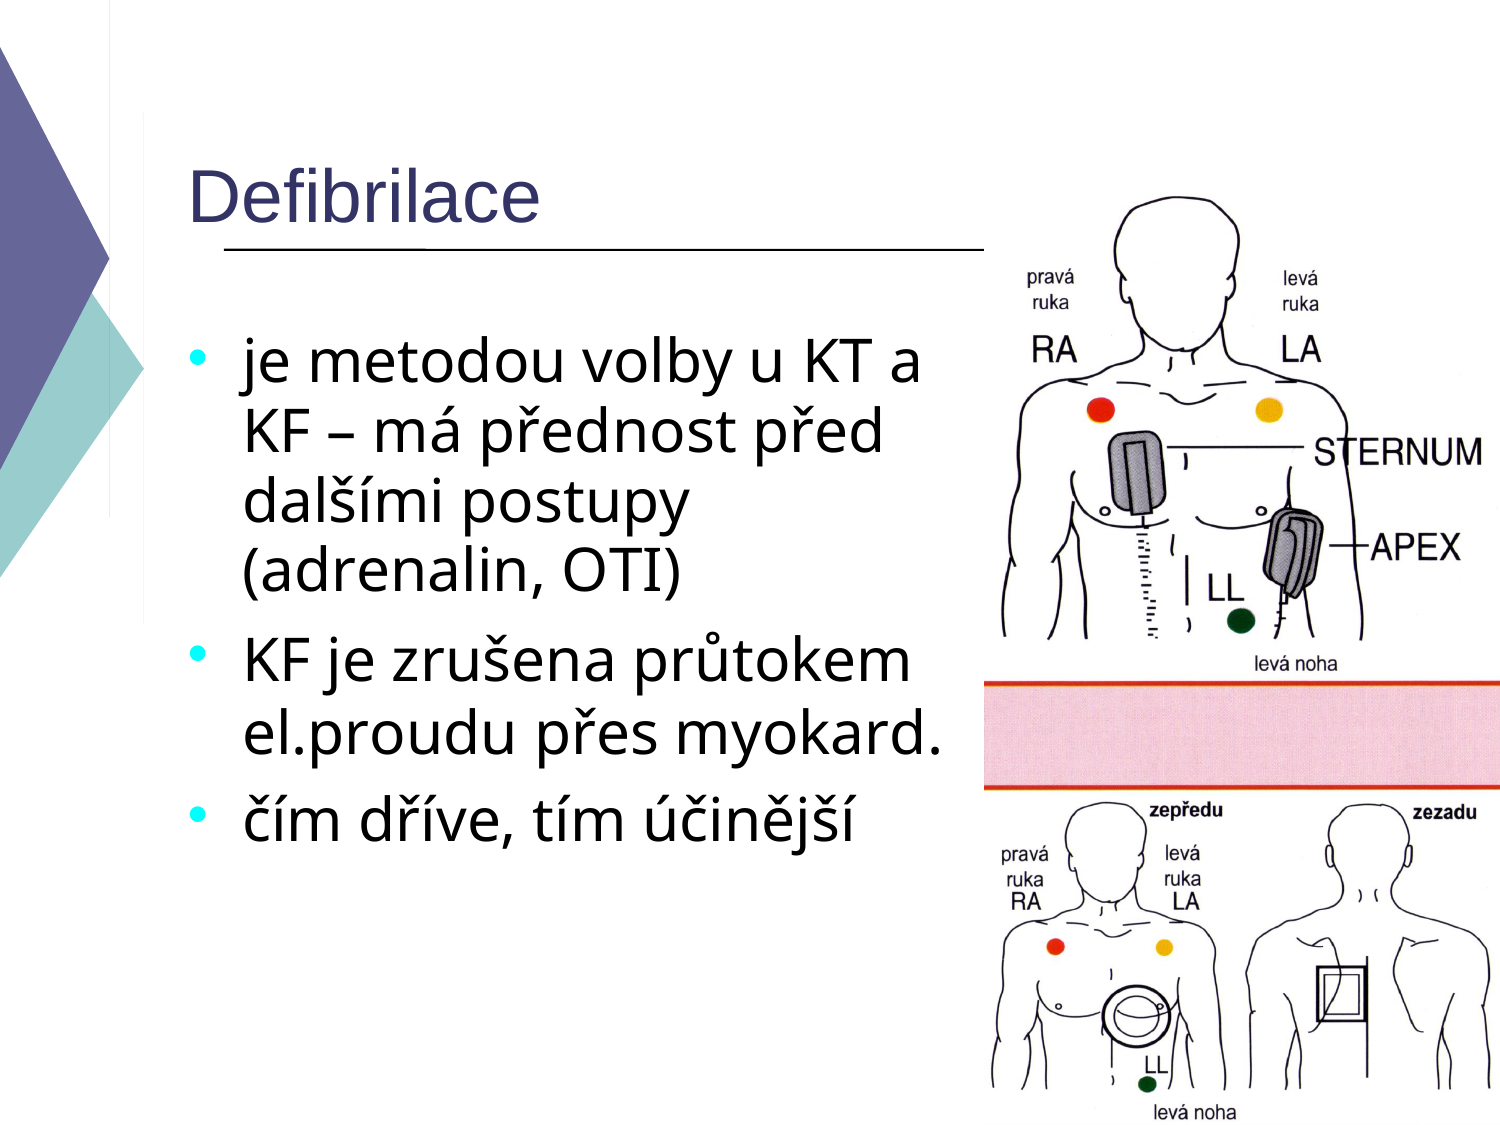

# Defibrilace
je metodou volby u KT a KF – má přednost před dalšími postupy (adrenalin, OTI)
KF je zrušena průtokem el.proudu přes myokard.
čím dříve, tím účinější